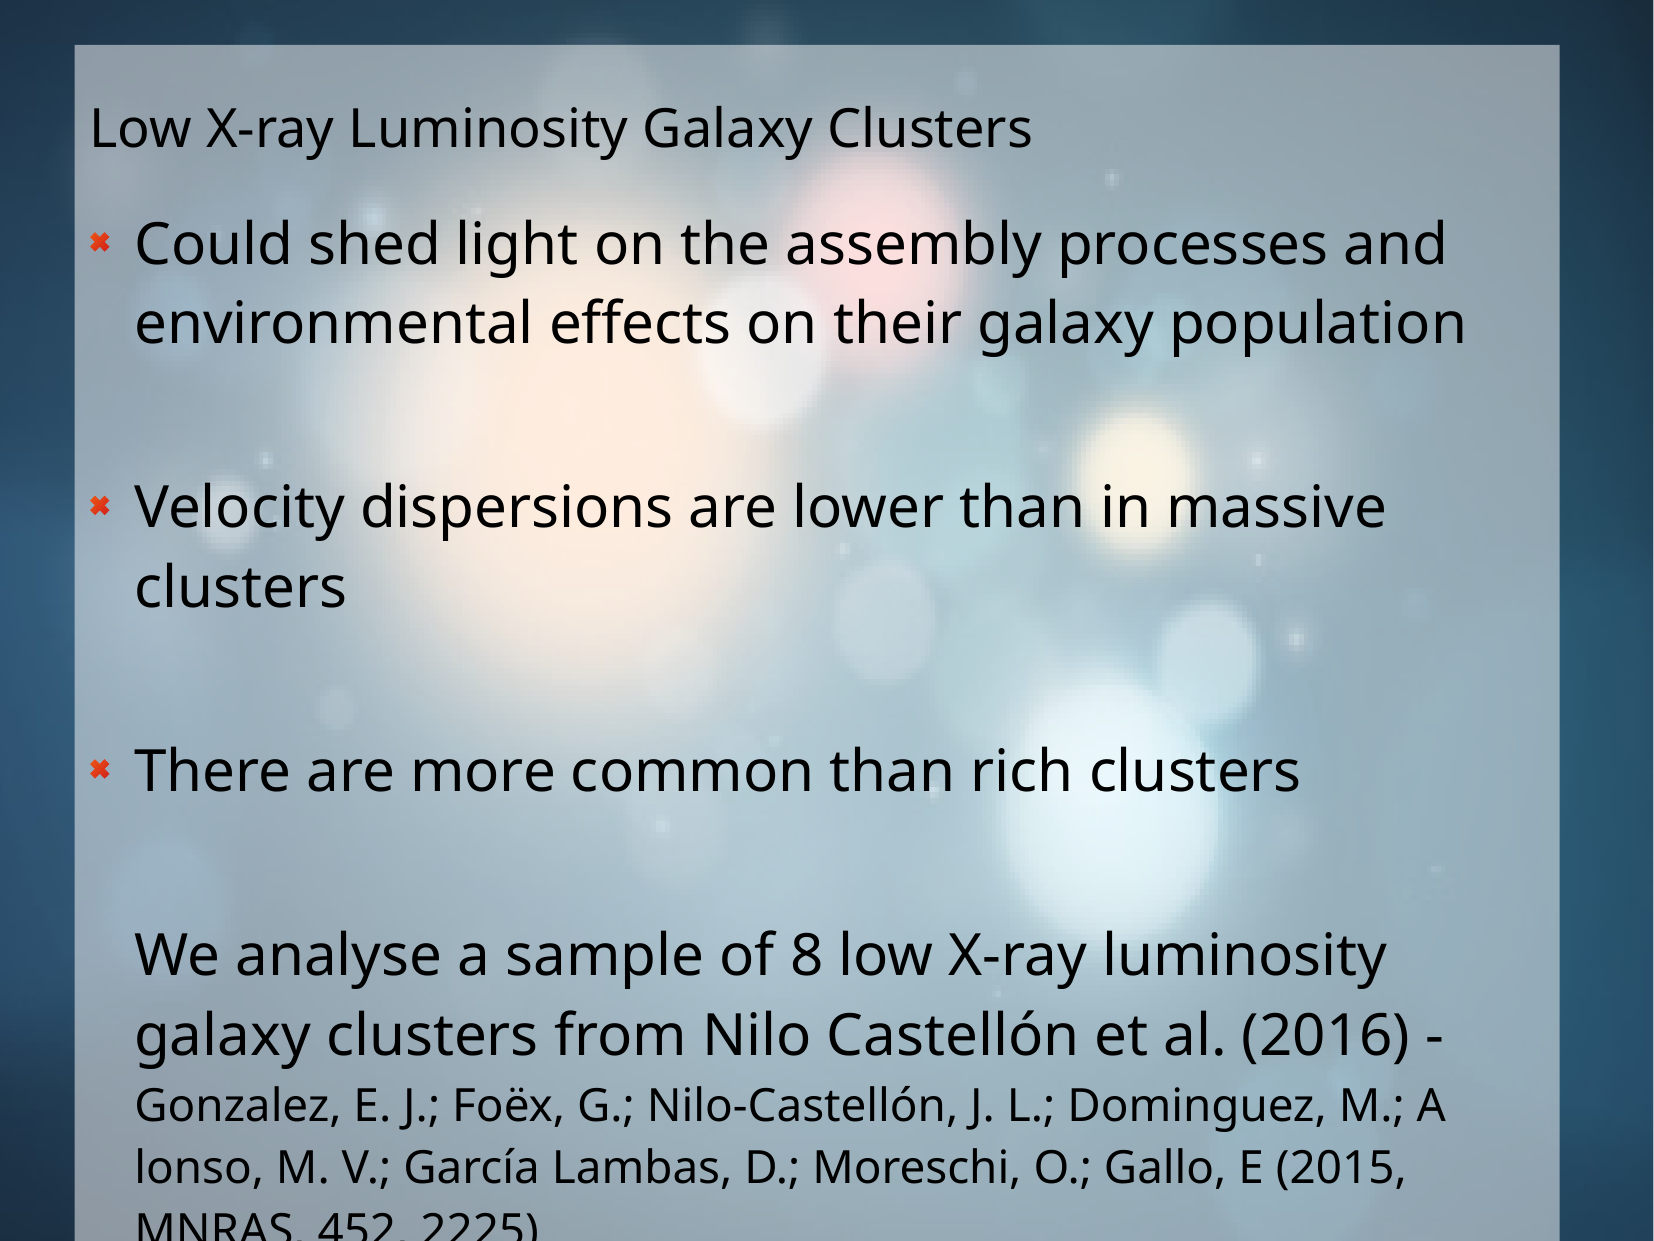

Low X-ray Luminosity Galaxy Clusters
Could shed light on the assembly processes and environmental effects on their galaxy population
Velocity dispersions are lower than in massive clusters
There are more common than rich clusters
We analyse a sample of 8 low X-ray luminosity galaxy clusters from Nilo Castellón et al. (2016) -
Gonzalez, E. J.; Foëx, G.; Nilo-Castellón, J. L.; Dominguez, M.; A
lonso, M. V.; García Lambas, D.; Moreschi, O.; Gallo, E (2015, MNRAS, 452, 2225)